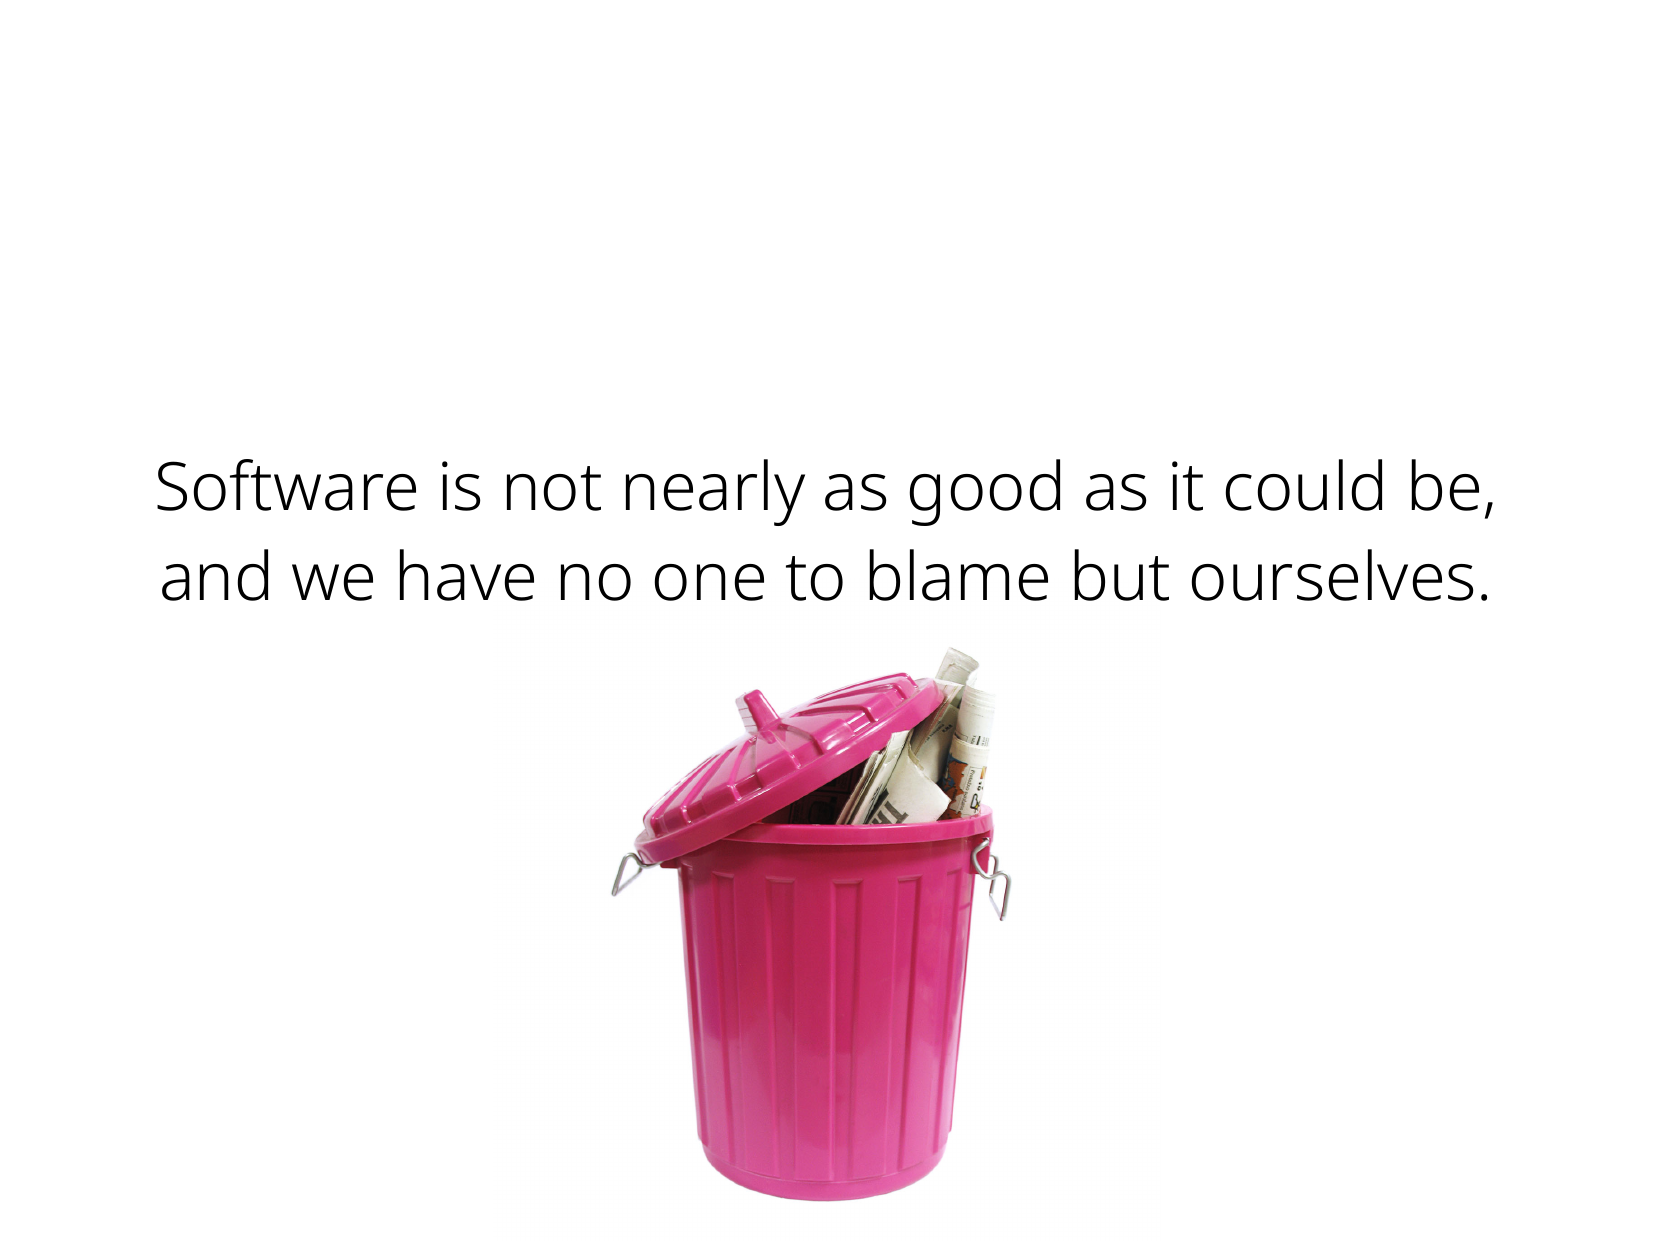

# Software is not nearly as good as it could be,
and we have no one to blame but ourselves.